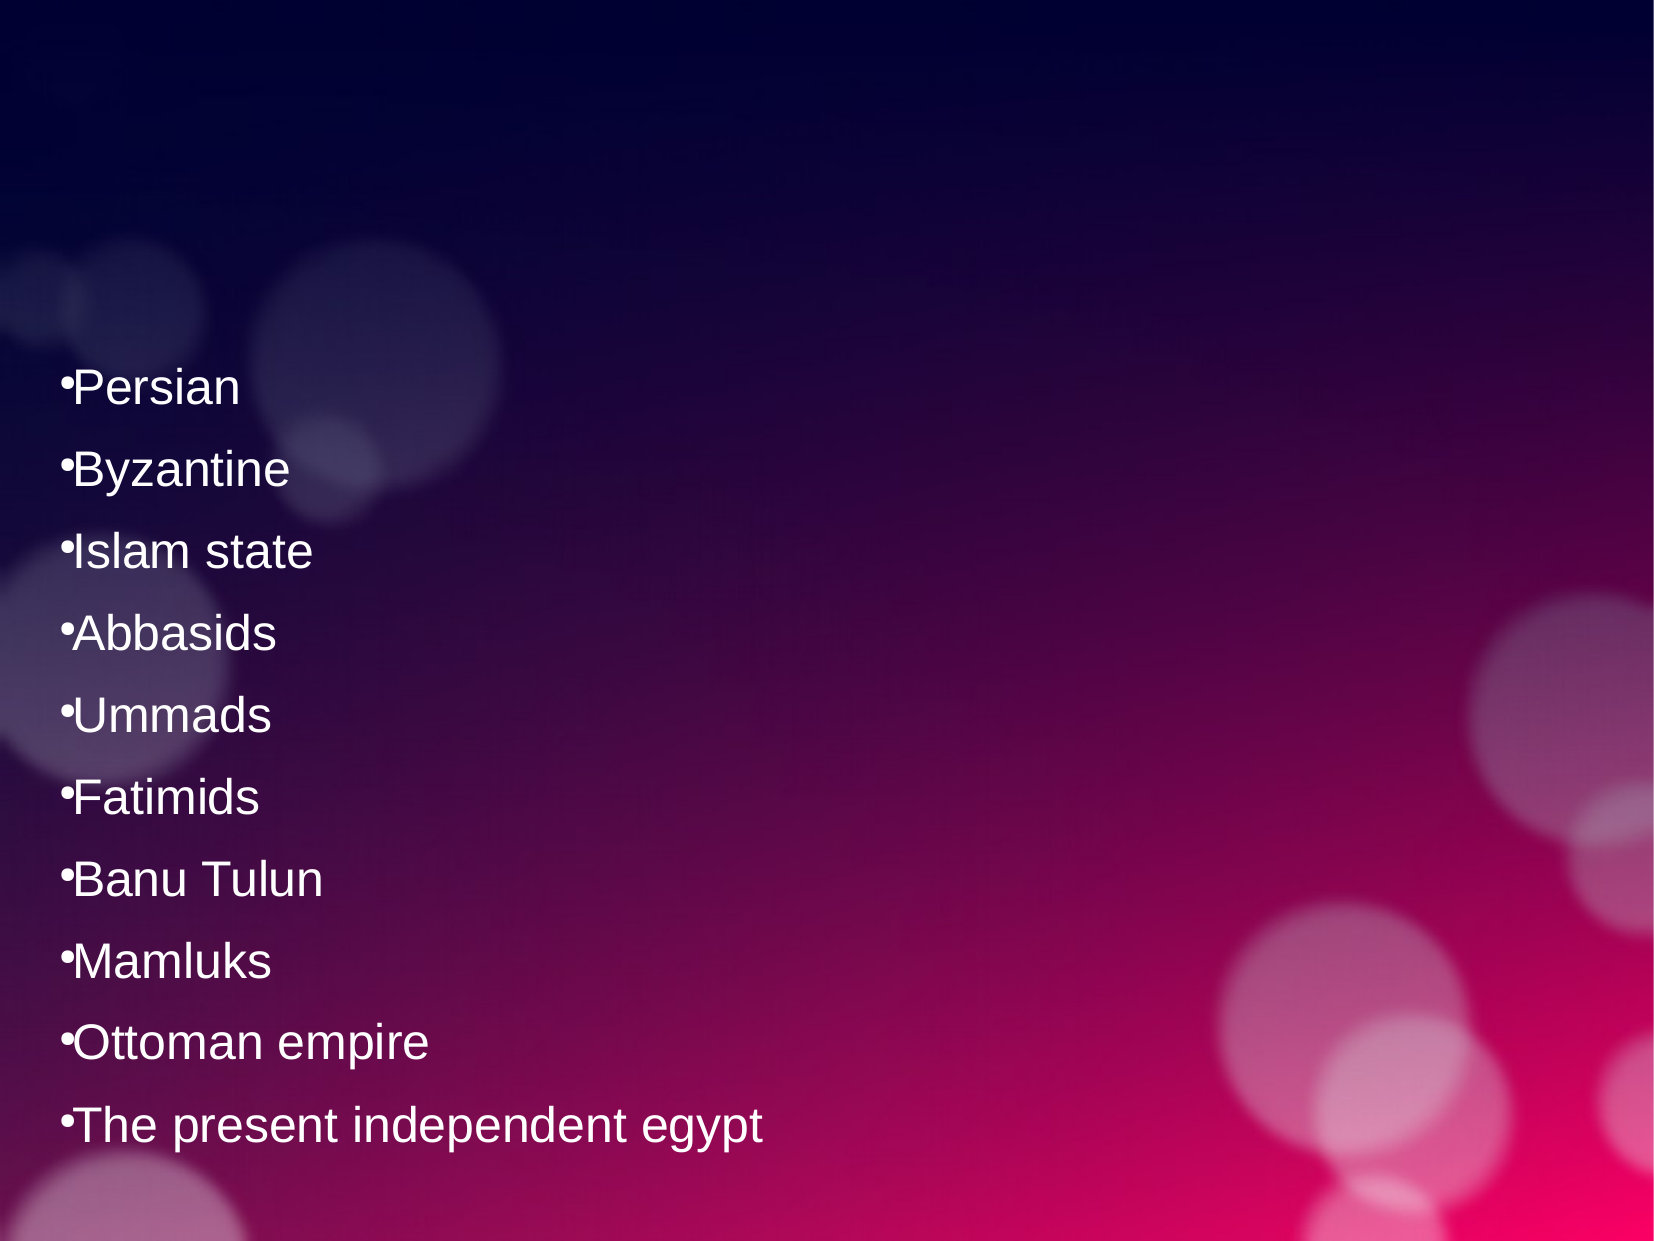

# Persian
Byzantine
Islam state
Abbasids
Ummads
Fatimids
Banu Tulun
Mamluks
Ottoman empire
The present independent egypt